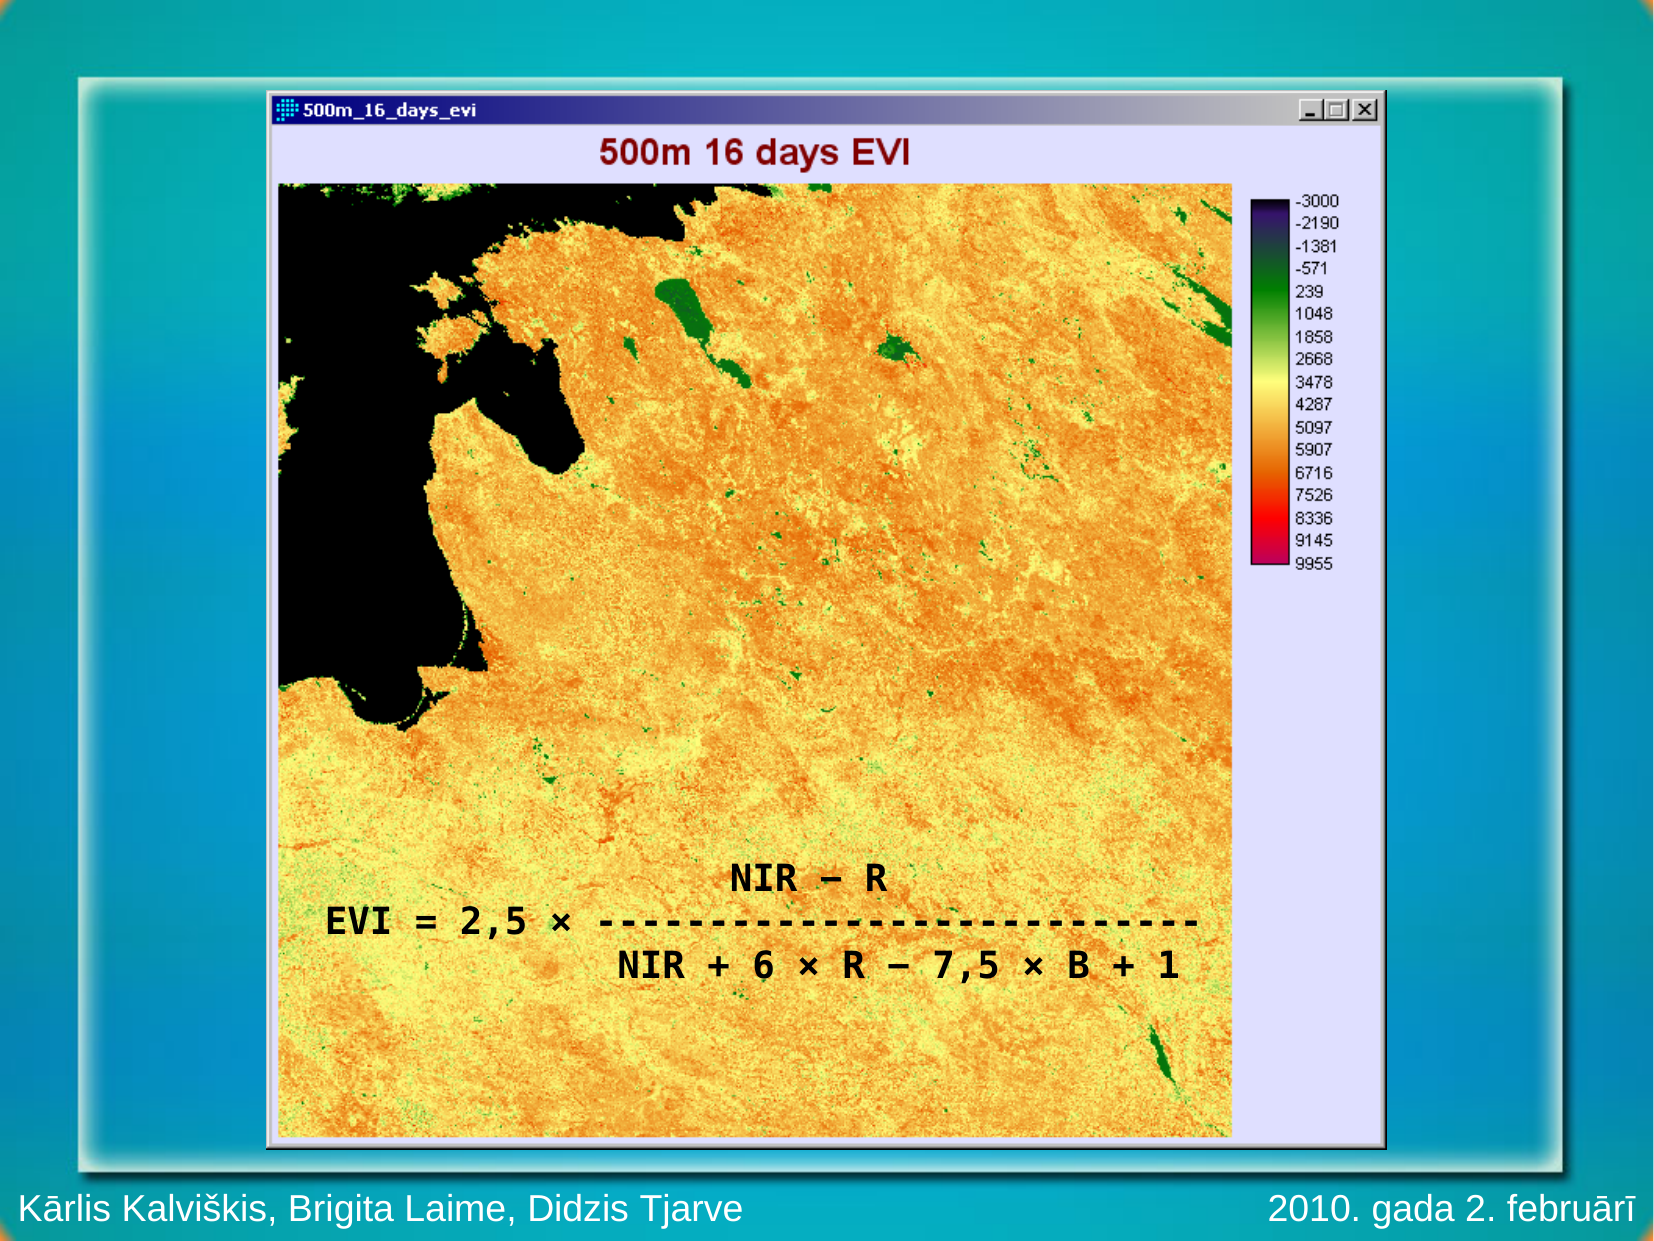

NIR − R
EVI = 2,5 × ---------------------------
 NIR + 6 × R − 7,5 × B + 1